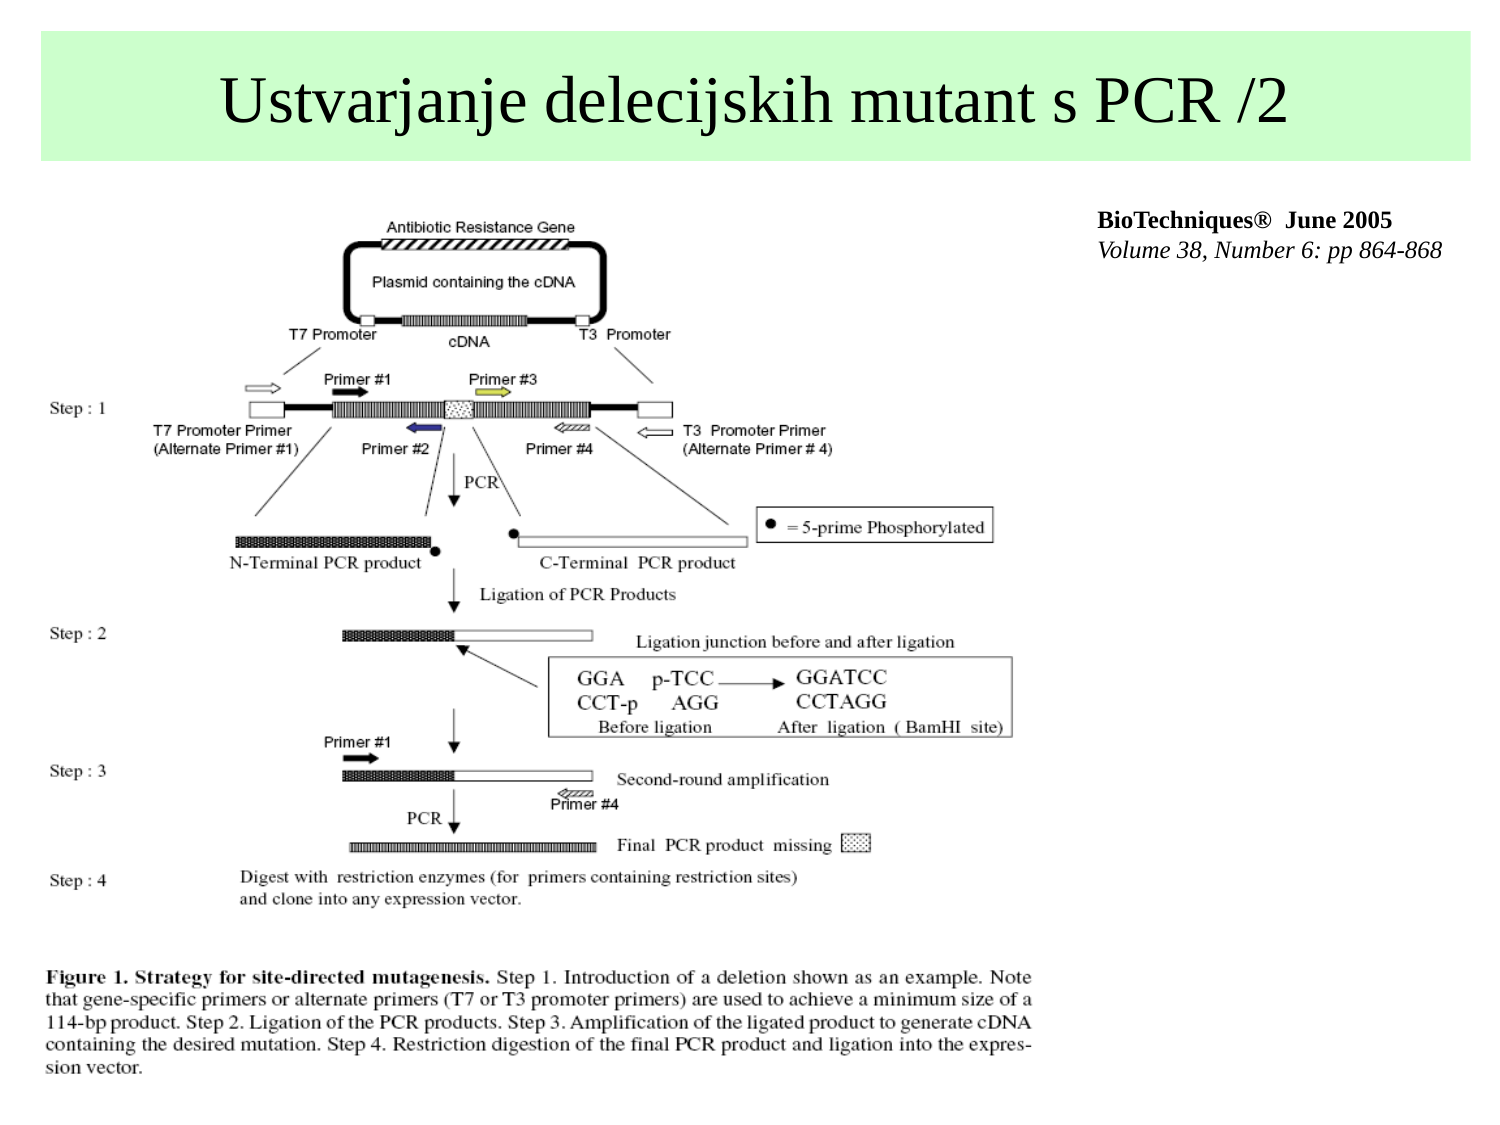

# Ustvarjanje delecijskih mutant s PCR /2
BioTechniques®  June 2005
Volume 38, Number 6: pp 864-868